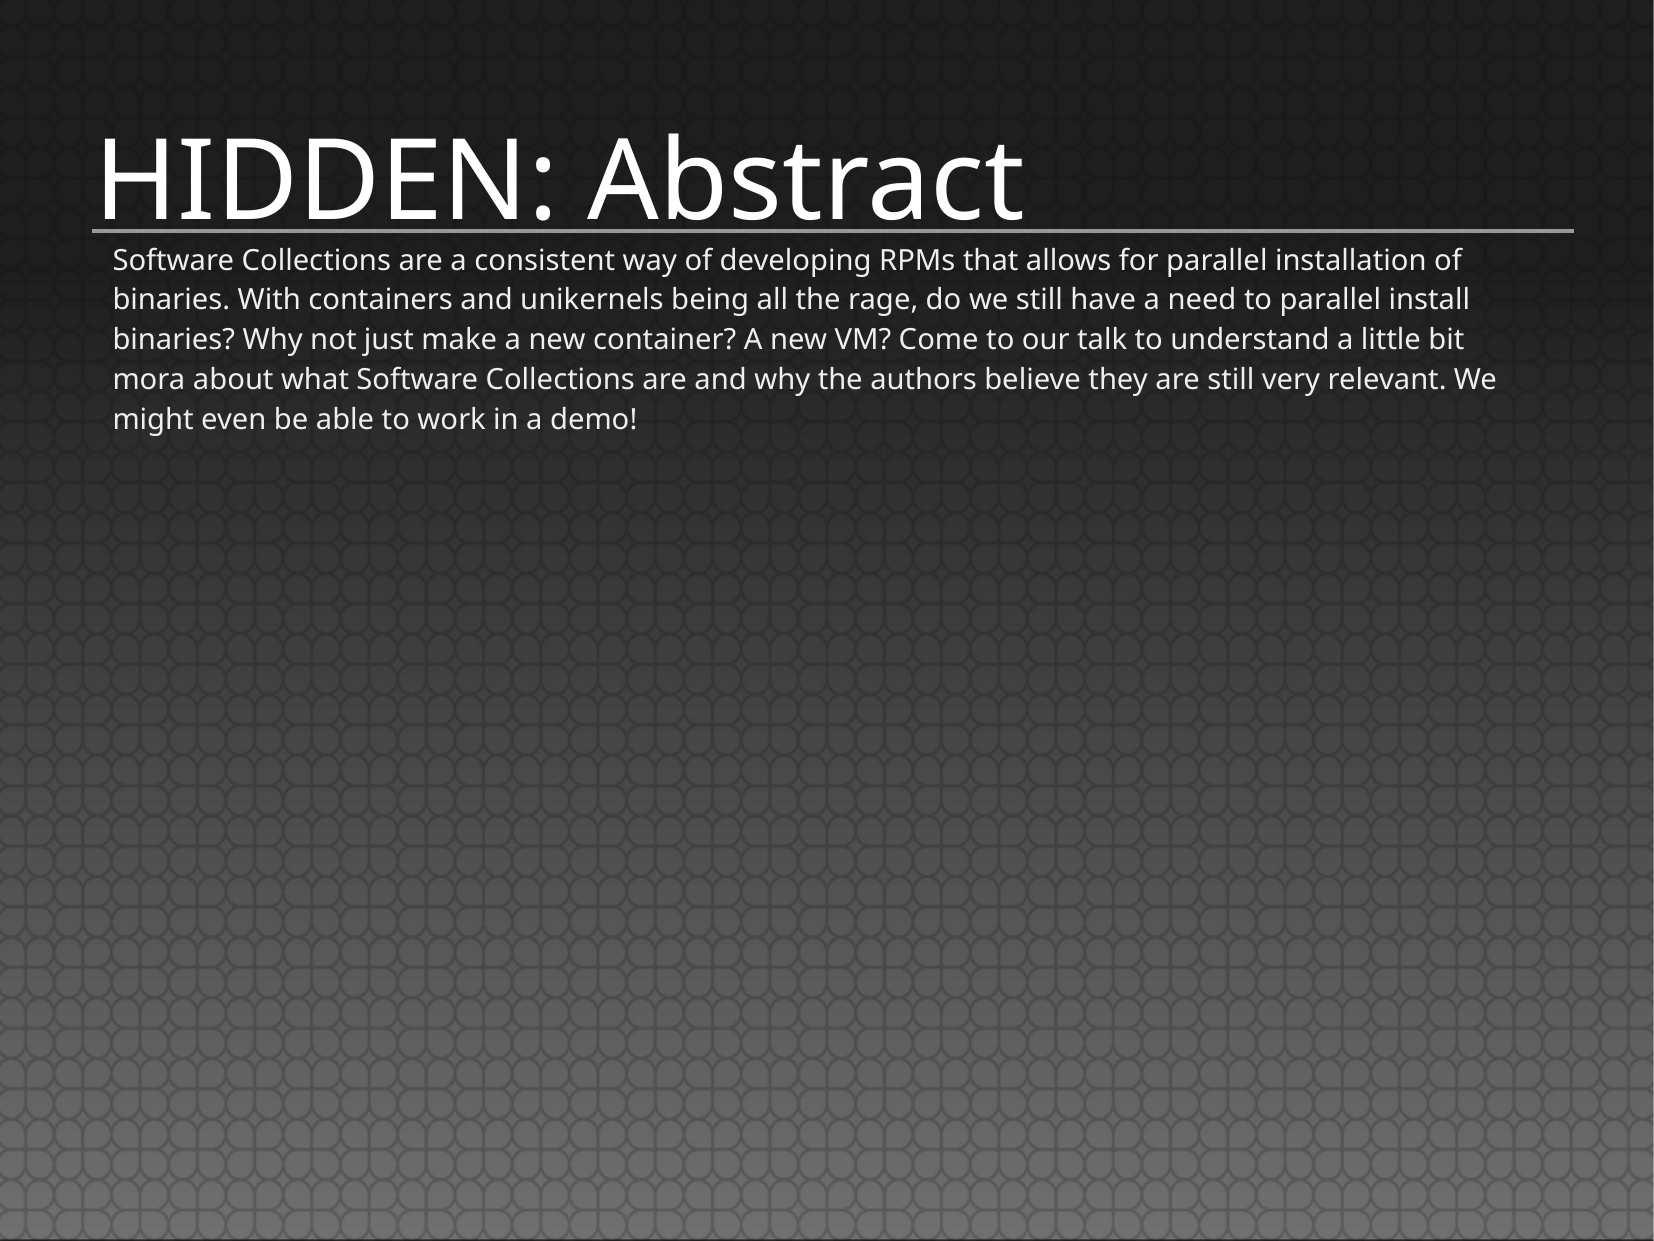

# HIDDEN: Abstract
Software Collections are a consistent way of developing RPMs that allows for parallel installation of binaries. With containers and unikernels being all the rage, do we still have a need to parallel install binaries? Why not just make a new container? A new VM? Come to our talk to understand a little bit mora about what Software Collections are and why the authors believe they are still very relevant. We might even be able to work in a demo!